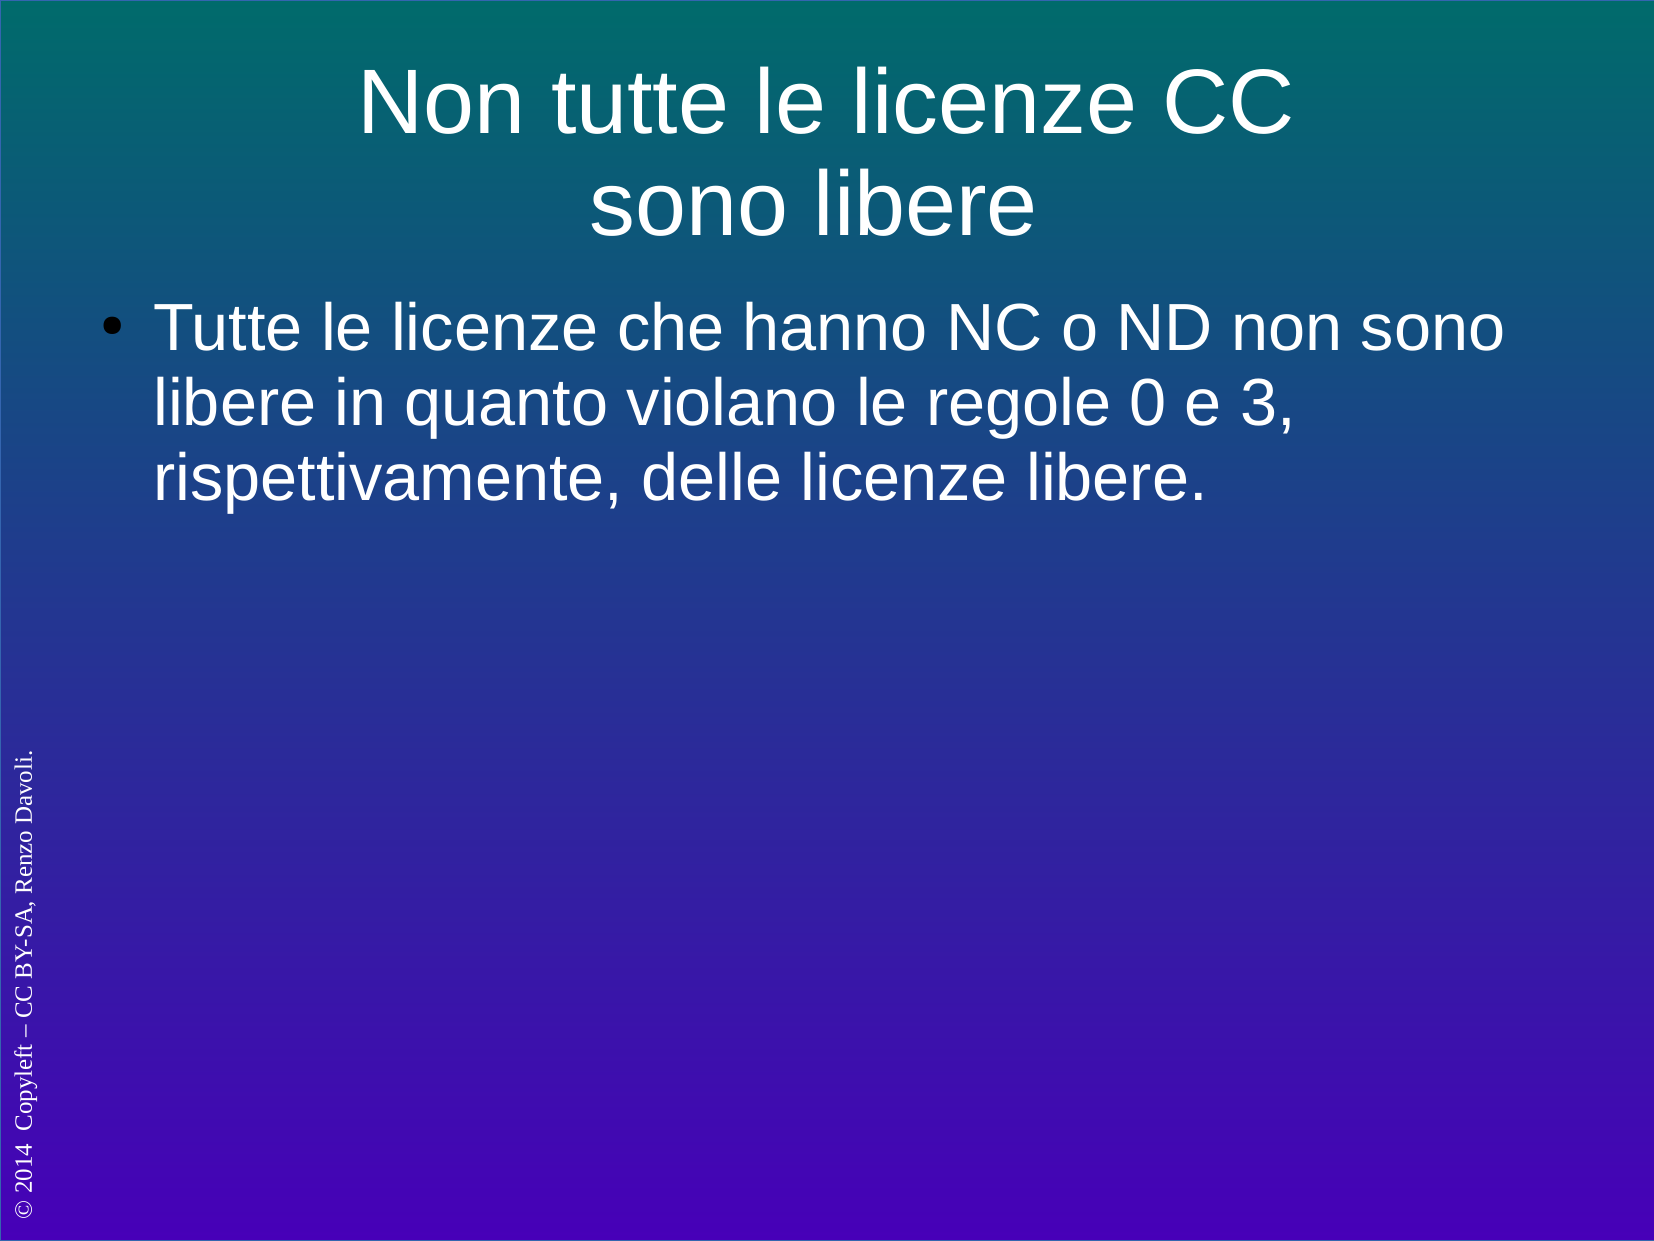

# Non tutte le licenze CC sono libere
Tutte le licenze che hanno NC o ND non sono libere in quanto violano le regole 0 e 3, rispettivamente, delle licenze libere.